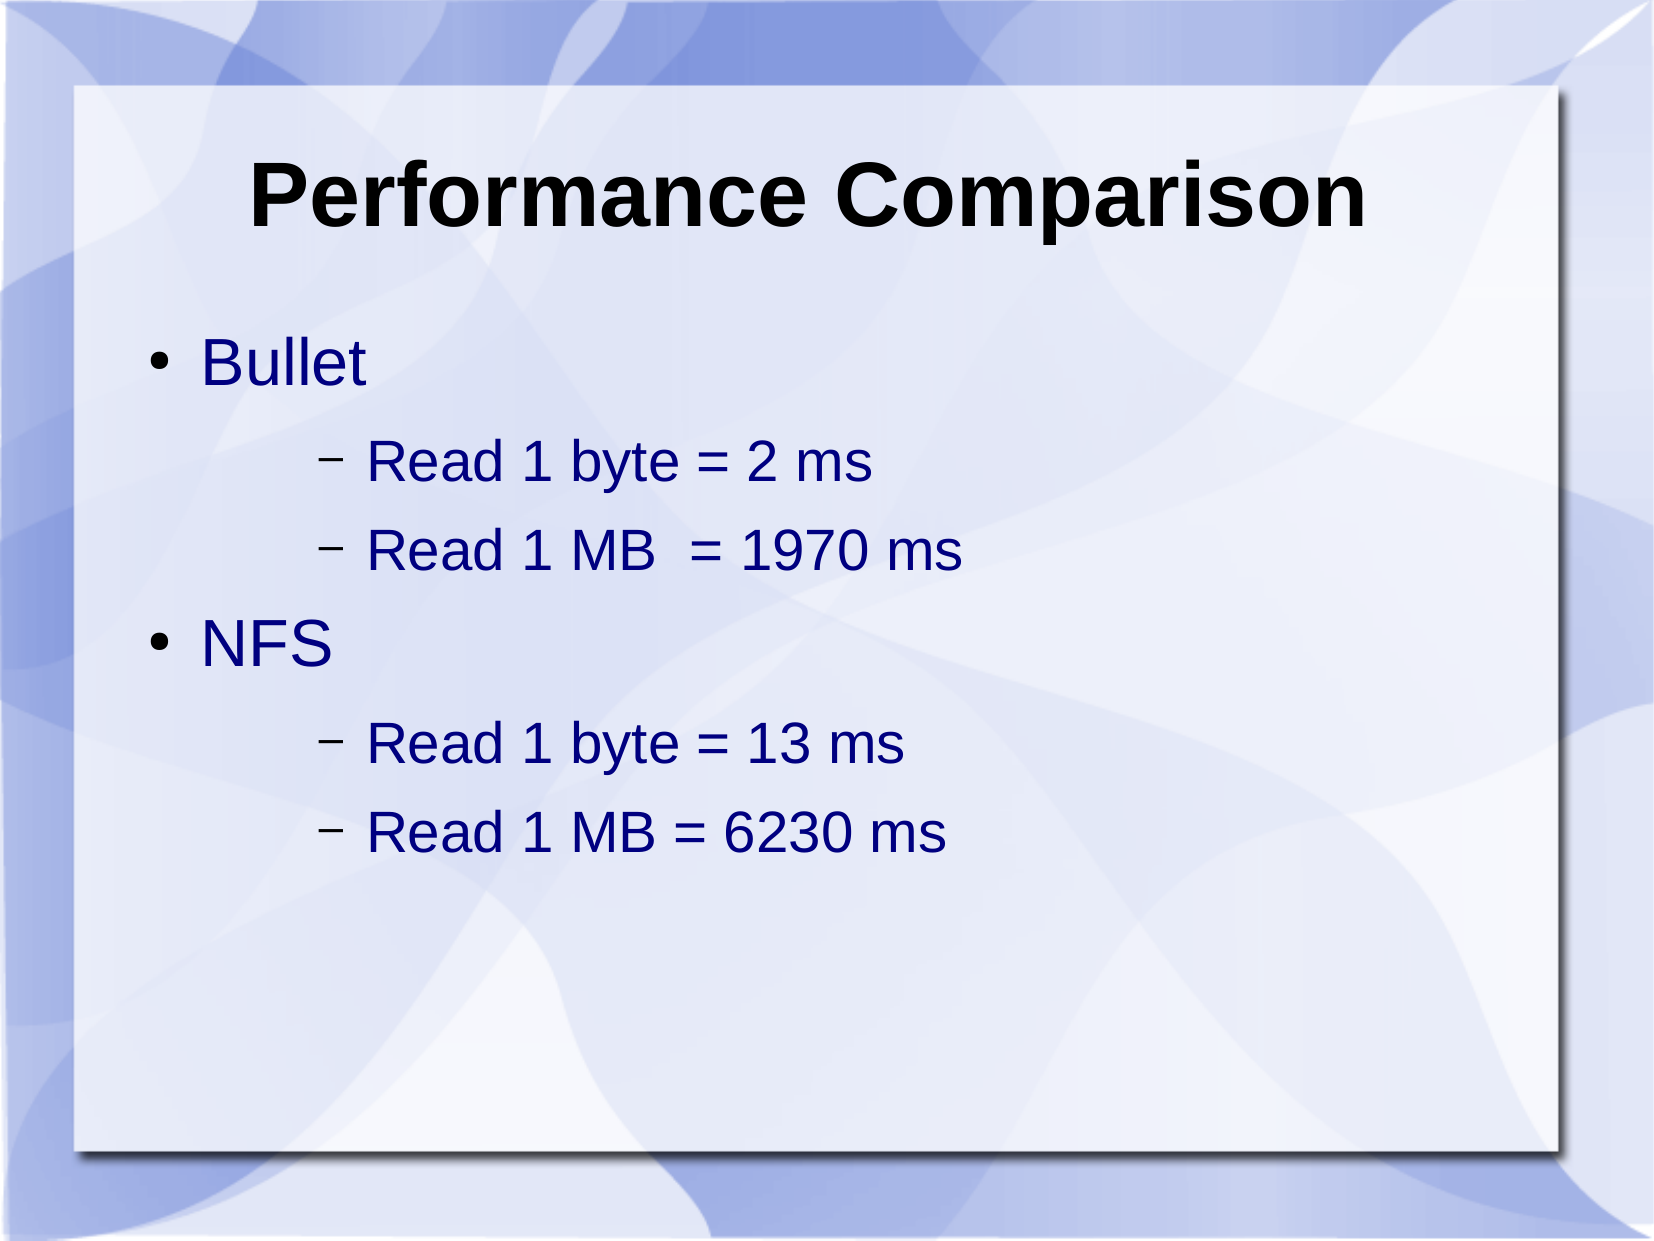

# Performance Comparison
Bullet
Read 1 byte = 2 ms
Read 1 MB = 1970 ms
NFS
Read 1 byte = 13 ms
Read 1 MB = 6230 ms